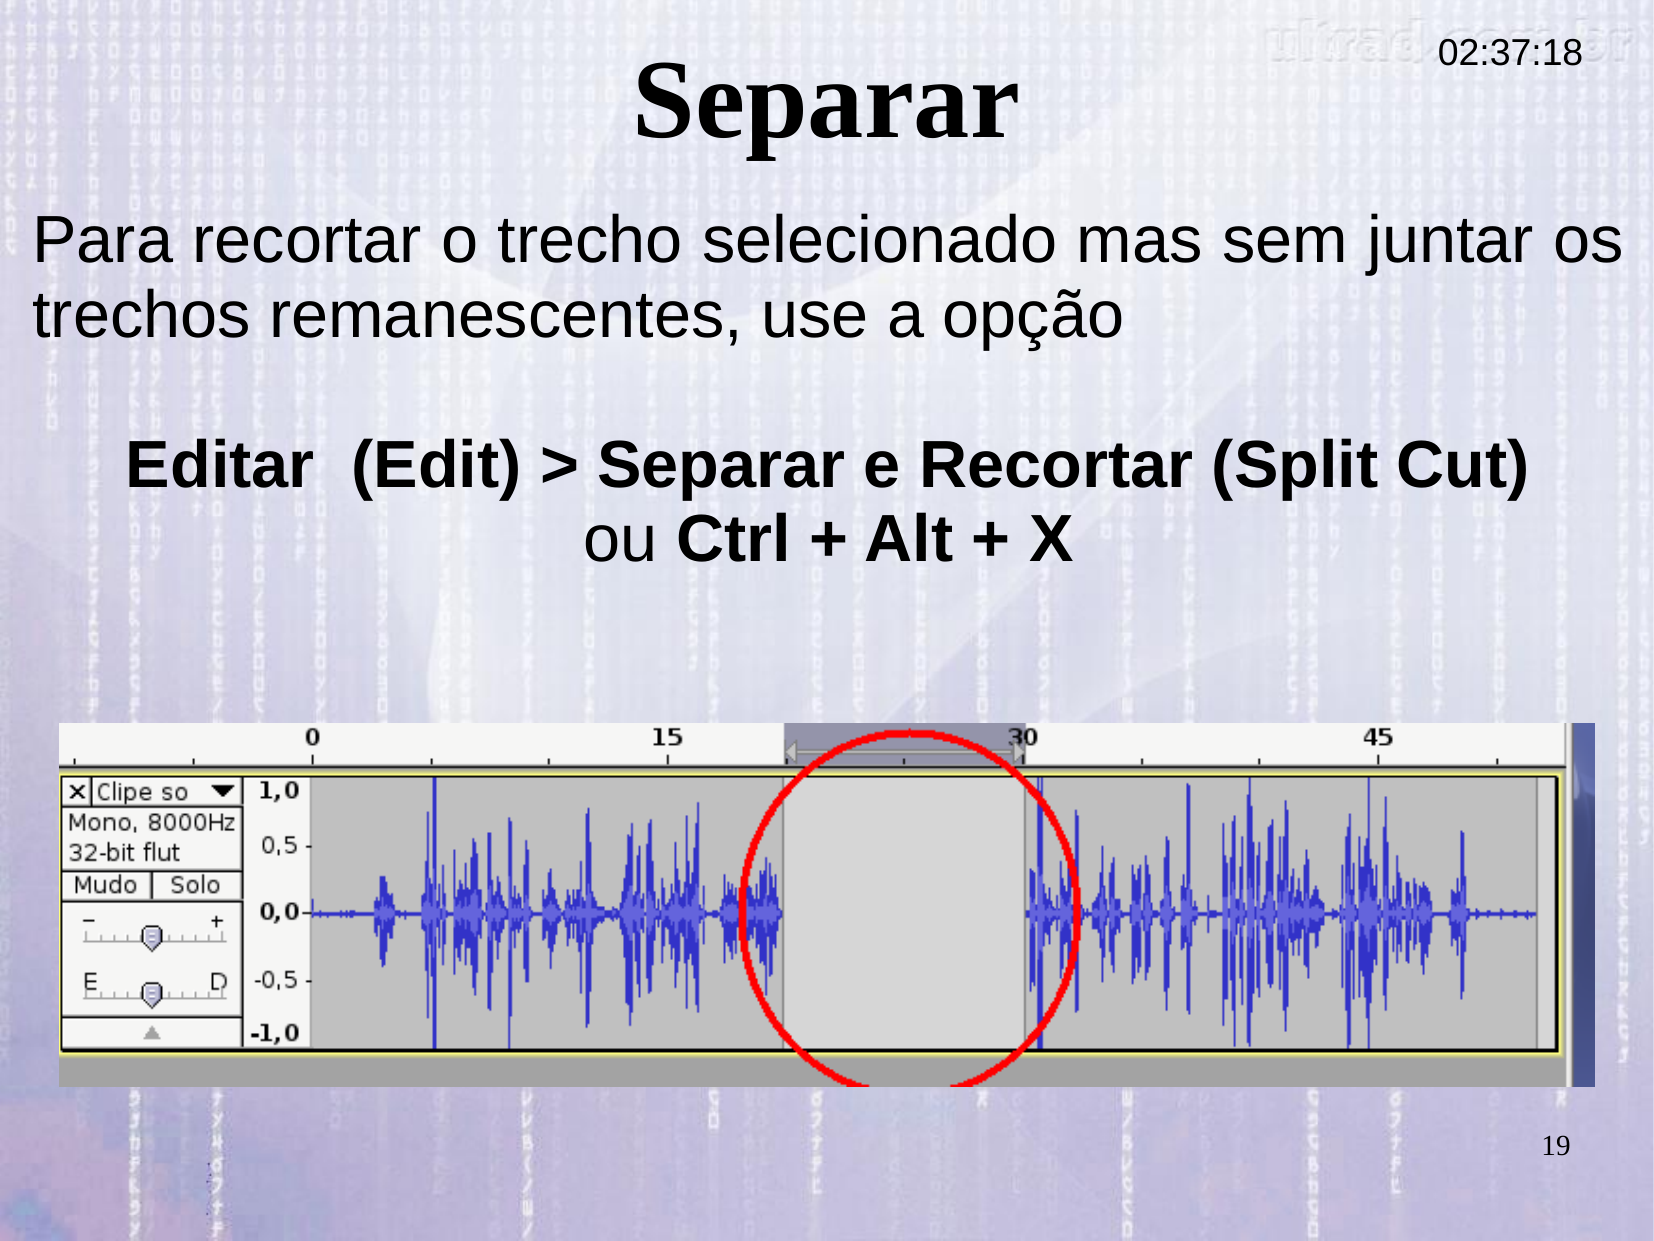

02:22:19
Separar
Para recortar o trecho selecionado mas sem juntar os trechos remanescentes, use a opção
 Editar (Edit) > Separar e Recortar (Split Cut)
ou Ctrl + Alt + X
19